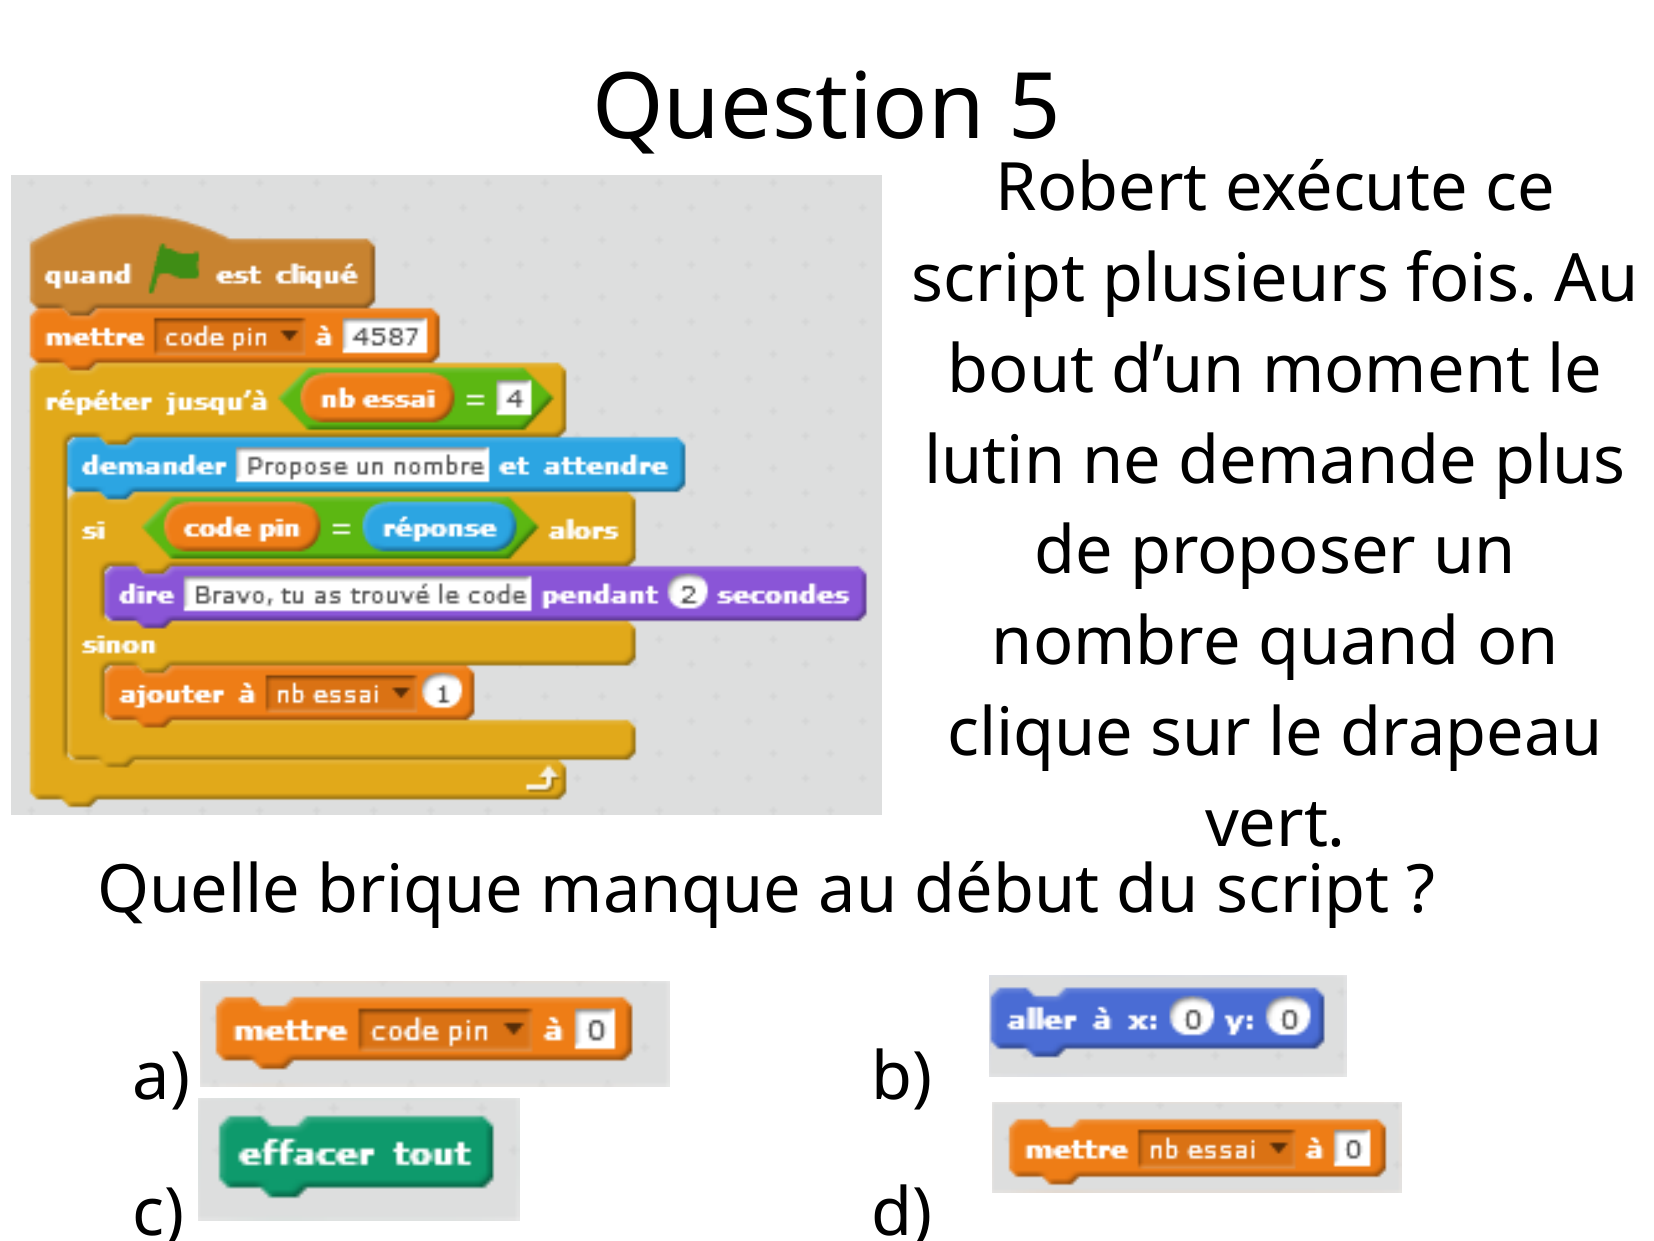

# Question 5
Robert exécute ce script plusieurs fois. Au bout d’un moment le lutin ne demande plus de proposer un nombre quand on clique sur le drapeau vert.
Quelle brique manque au début du script ?
a)										b)
c)										d)